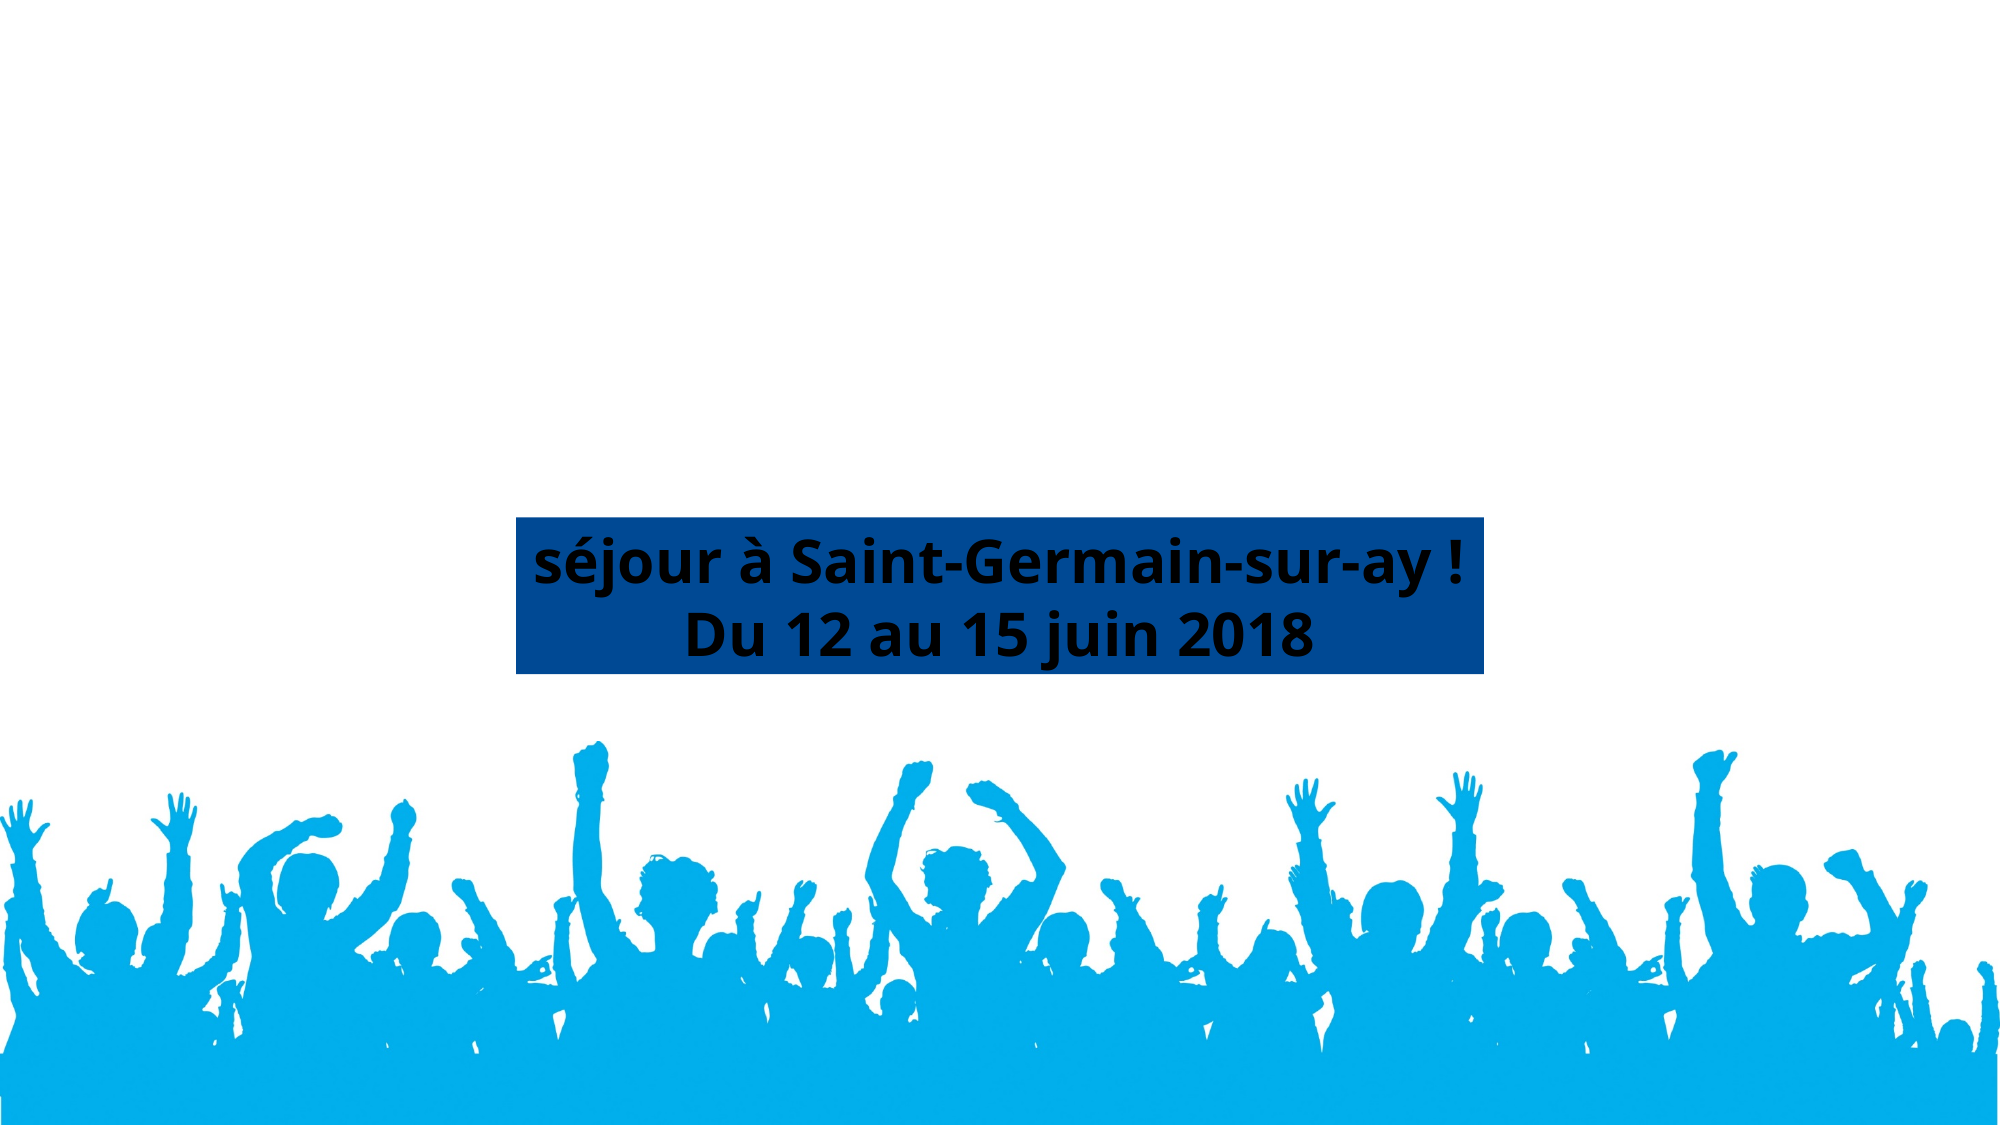

séjour à Saint-Germain-sur-ay !
Du 12 au 15 juin 2018